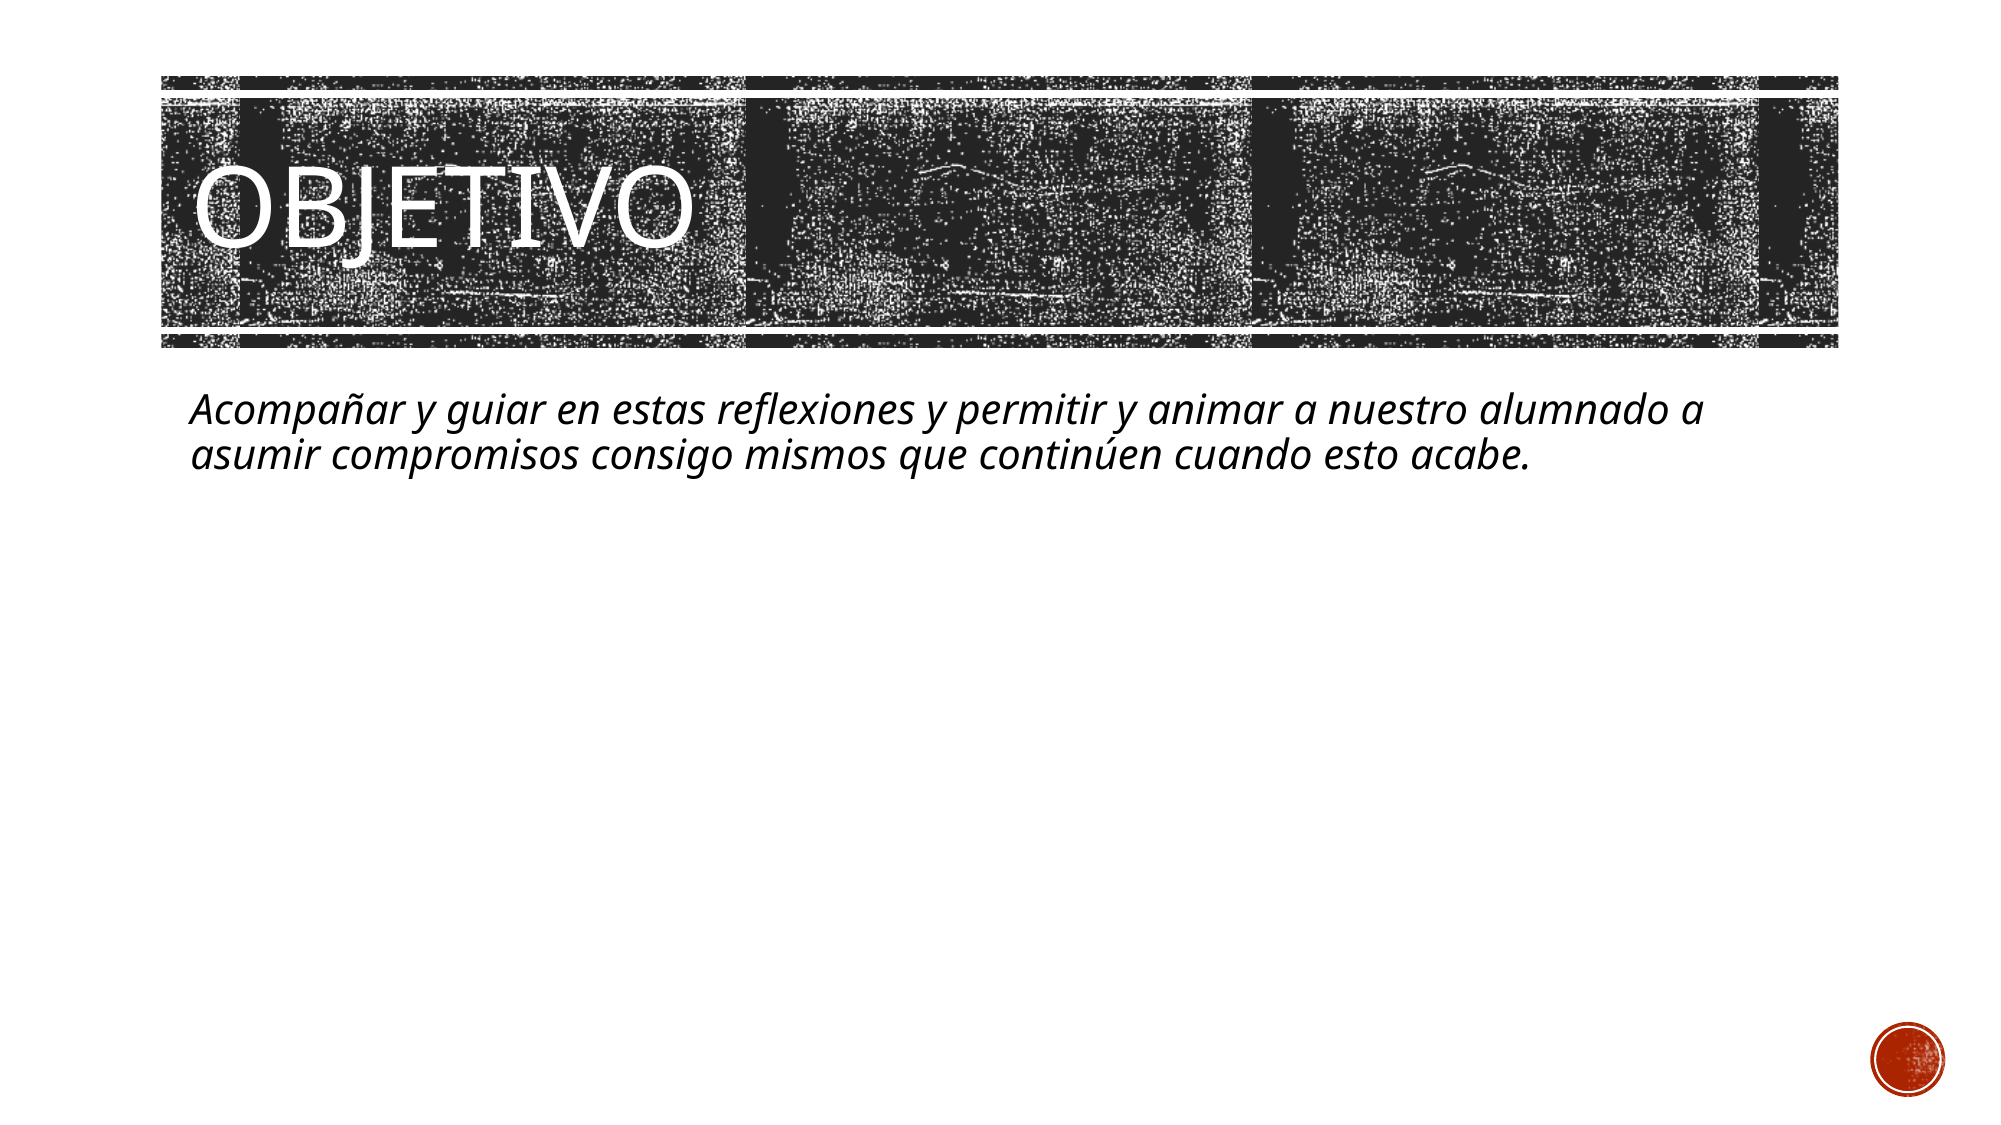

# OBJETIVO
Acompañar y guiar en estas reflexiones y permitir y animar a nuestro alumnado a asumir compromisos consigo mismos que continúen cuando esto acabe.